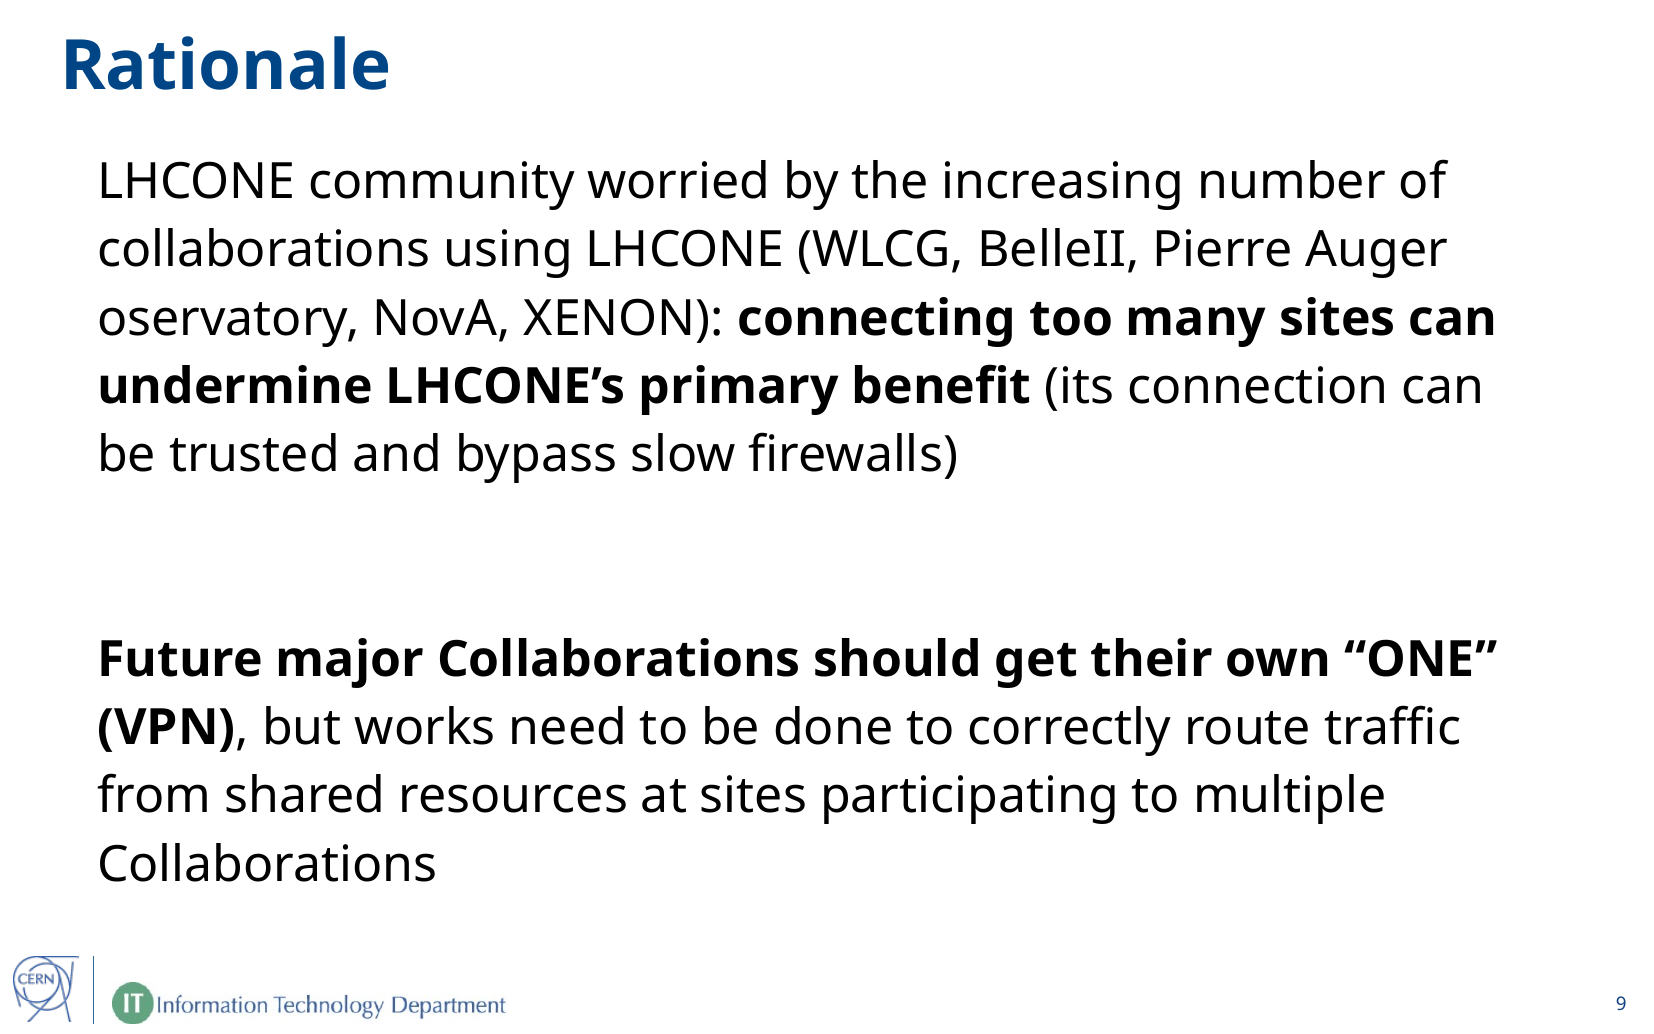

# Rationale
LHCONE community worried by the increasing number of collaborations using LHCONE (WLCG, BelleII, Pierre Auger oservatory, NovA, XENON): connecting too many sites can undermine LHCONE’s primary benefit (its connection can be trusted and bypass slow firewalls)
Future major Collaborations should get their own “ONE” (VPN), but works need to be done to correctly route traffic from shared resources at sites participating to multiple Collaborations